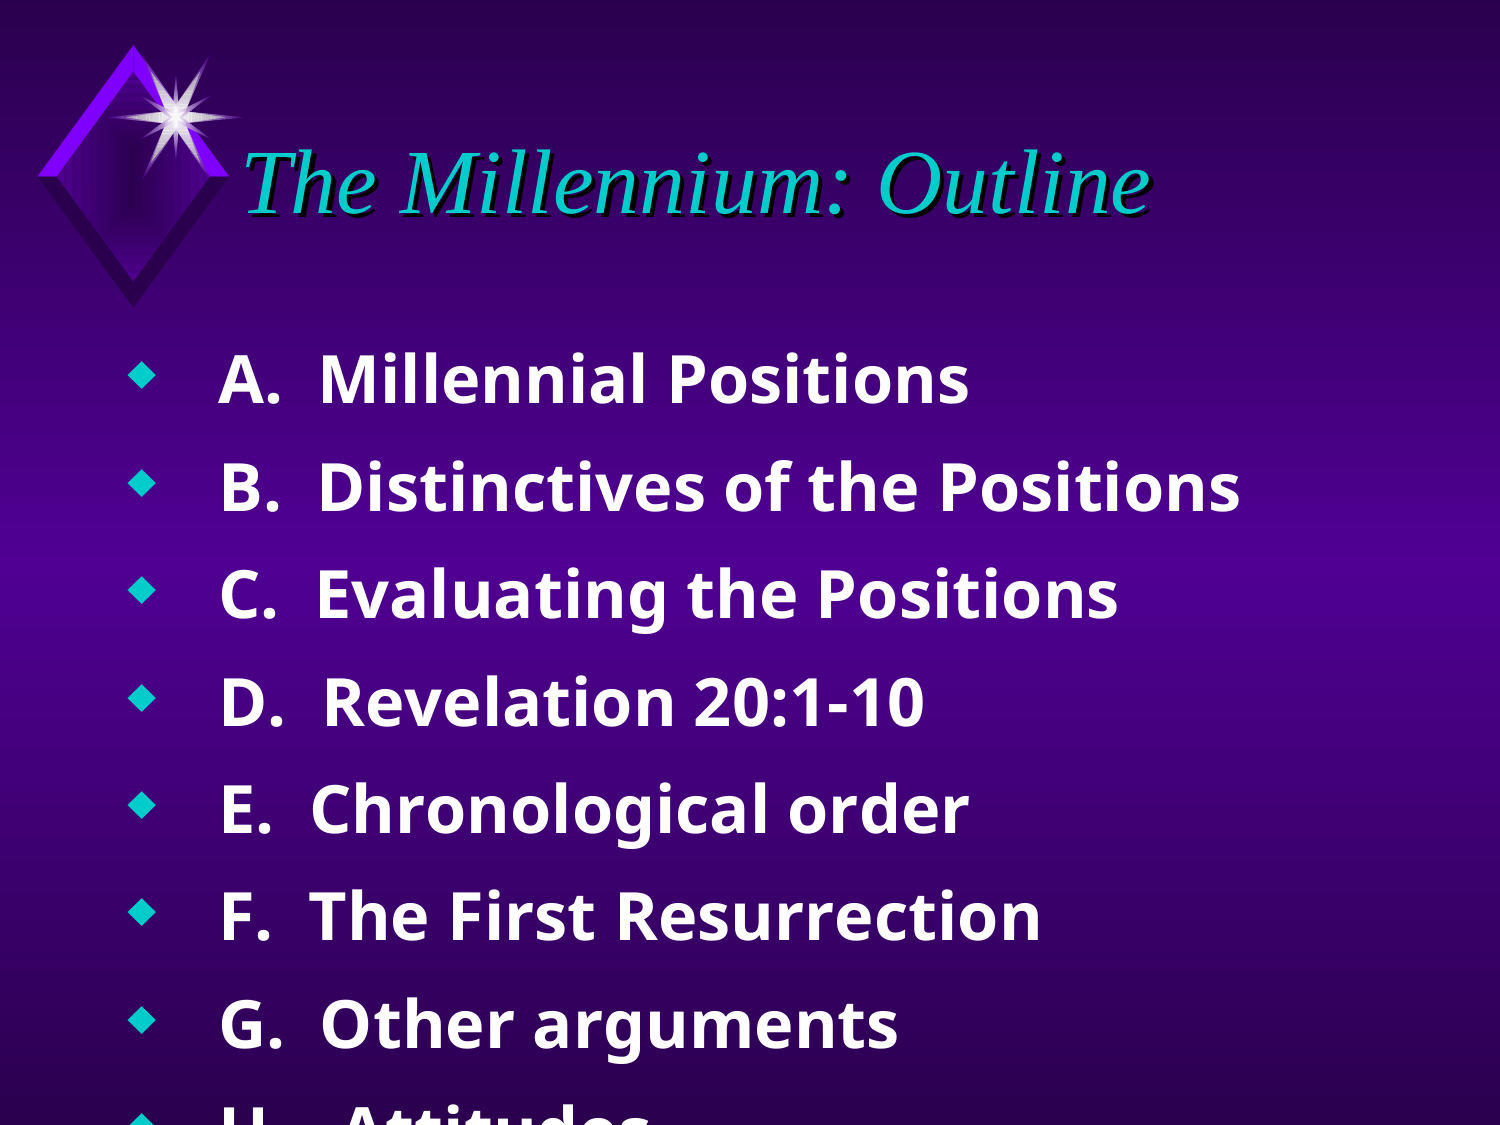

# The Millennium: Outline
 A. Millennial Positions
 B. Distinctives of the Positions
 C. Evaluating the Positions
 D. Revelation 20:1-10
 E. Chronological order
 F. The First Resurrection
 G. Other arguments
 H. Attitudes